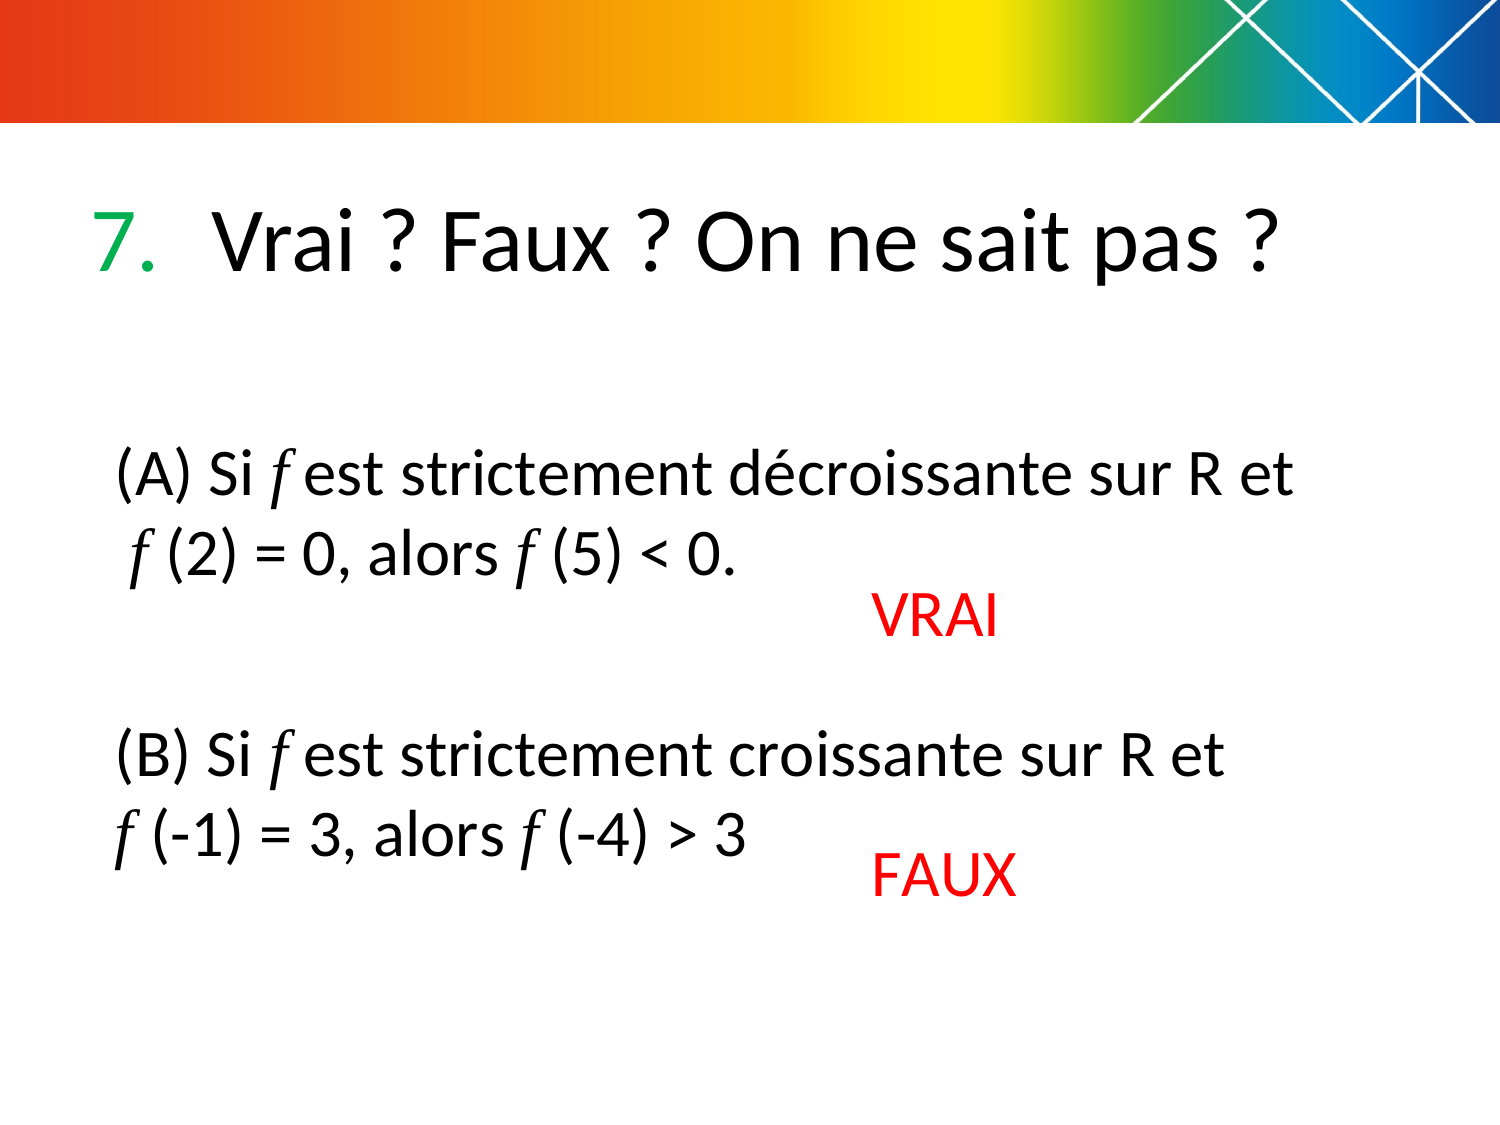

# Vrai ? Faux ? On ne sait pas ?
(A) Si f est strictement décroissante sur R et
 f (2) = 0, alors f (5) < 0.
(B) Si f est strictement croissante sur R et
f (-1) = 3, alors f (-4) > 3
VRAI
FAUX